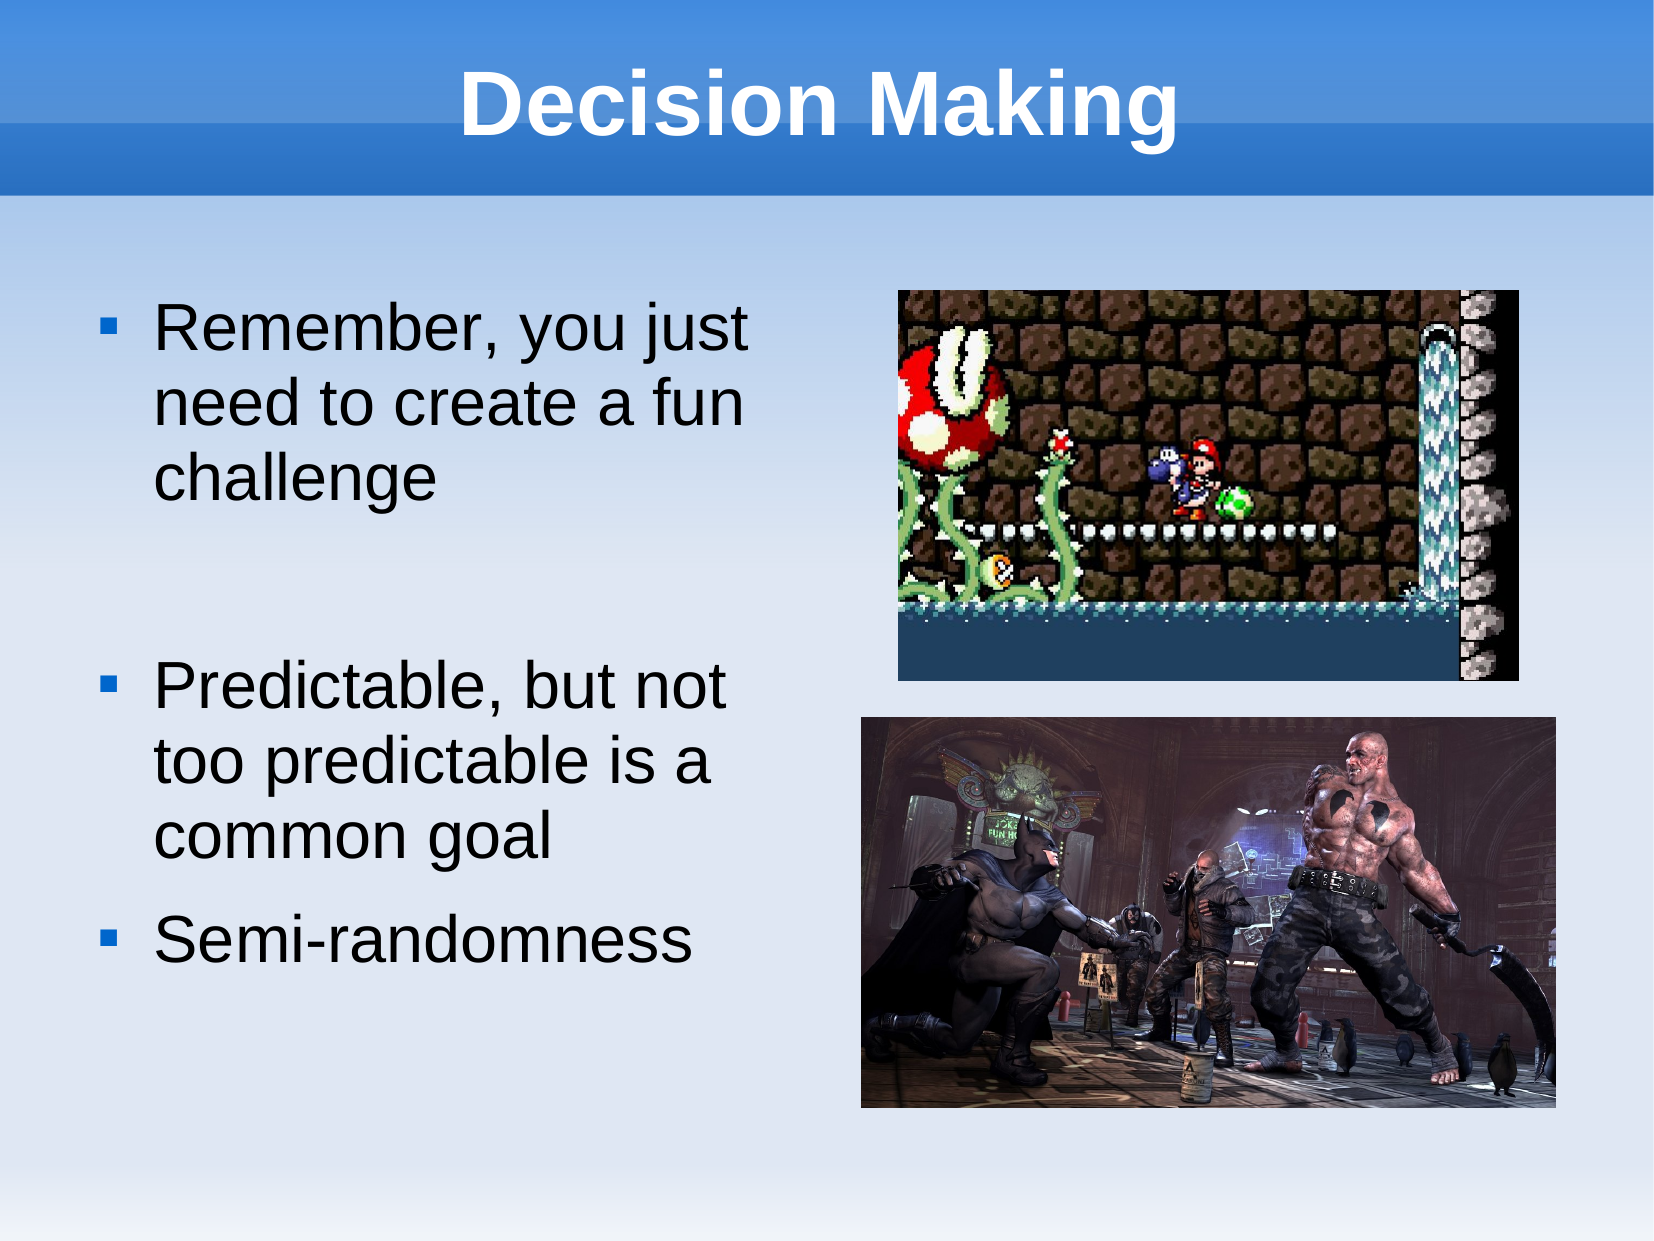

# Decision Making
Remember, you just need to create a fun challenge
Predictable, but not too predictable is a common goal
Semi-randomness